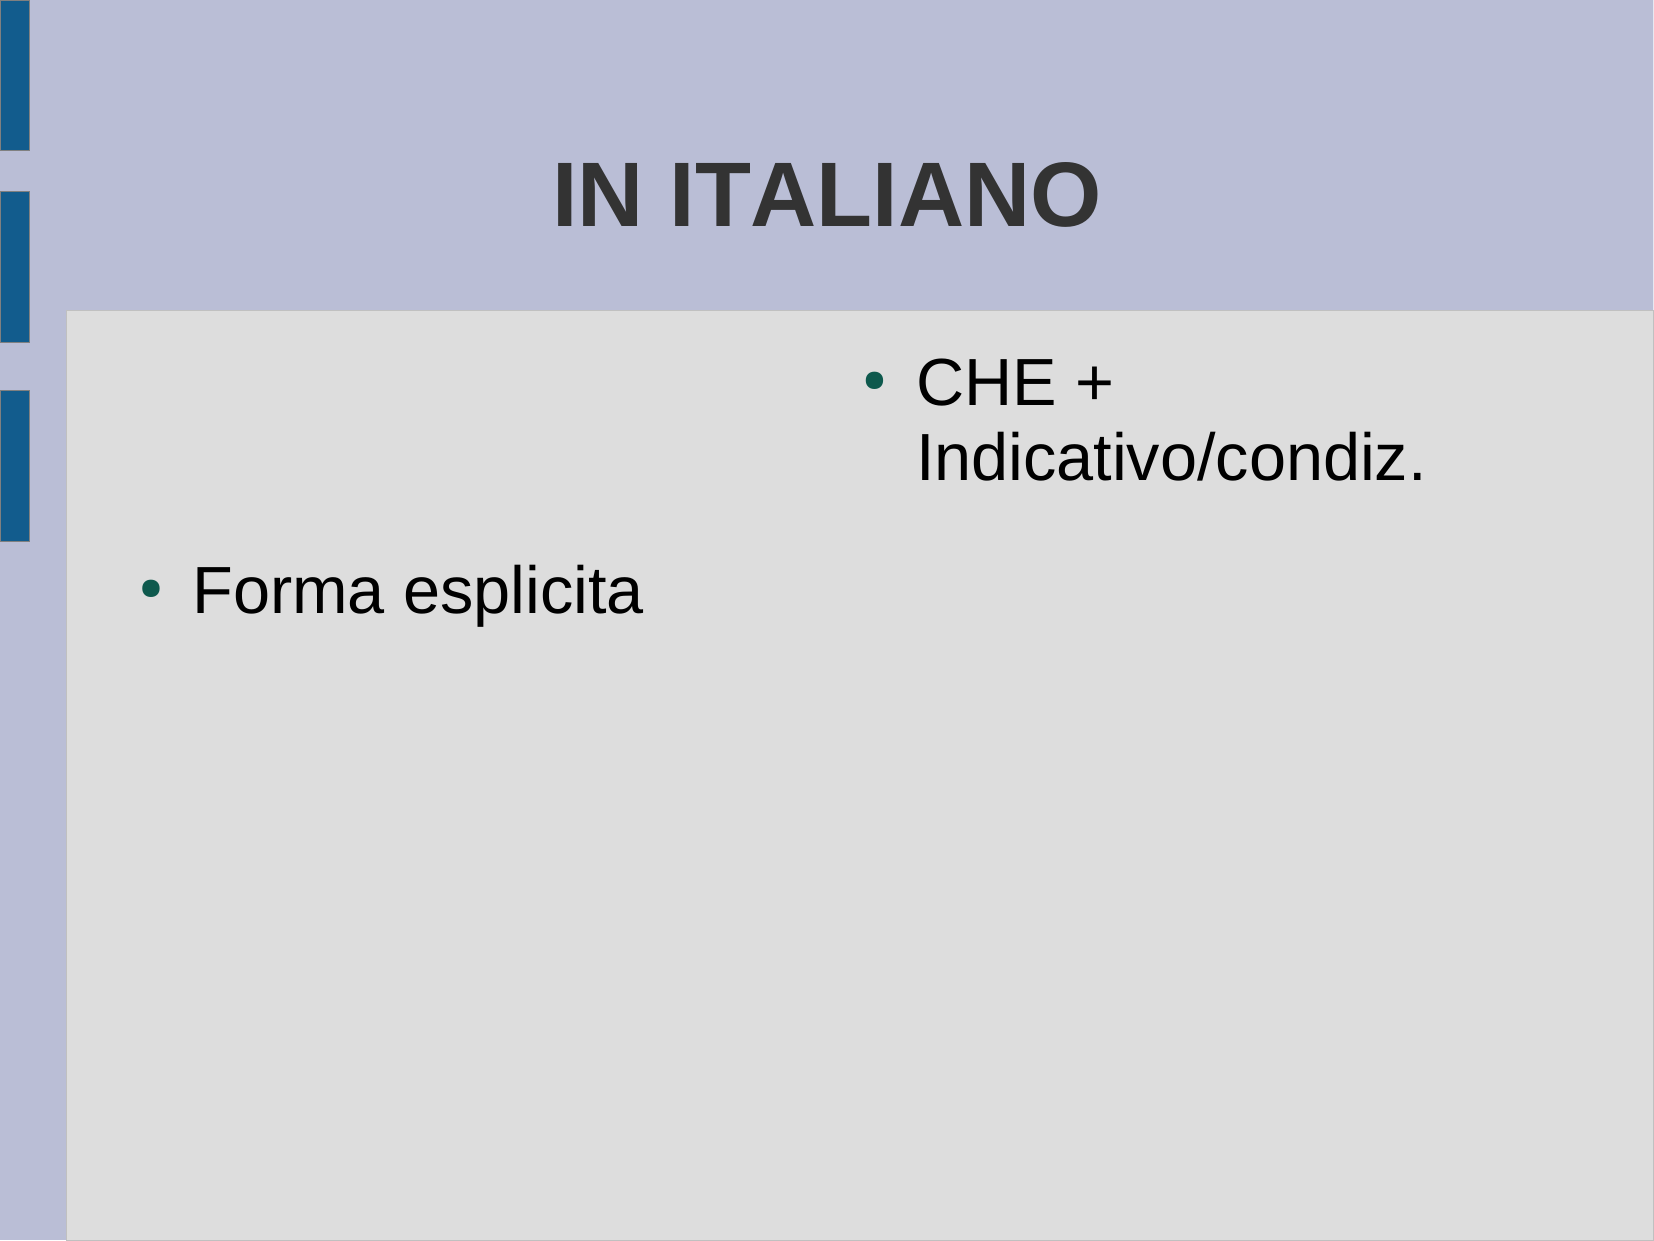

# IN ITALIANO
Forma esplicita
CHE + Indicativo/condiz.